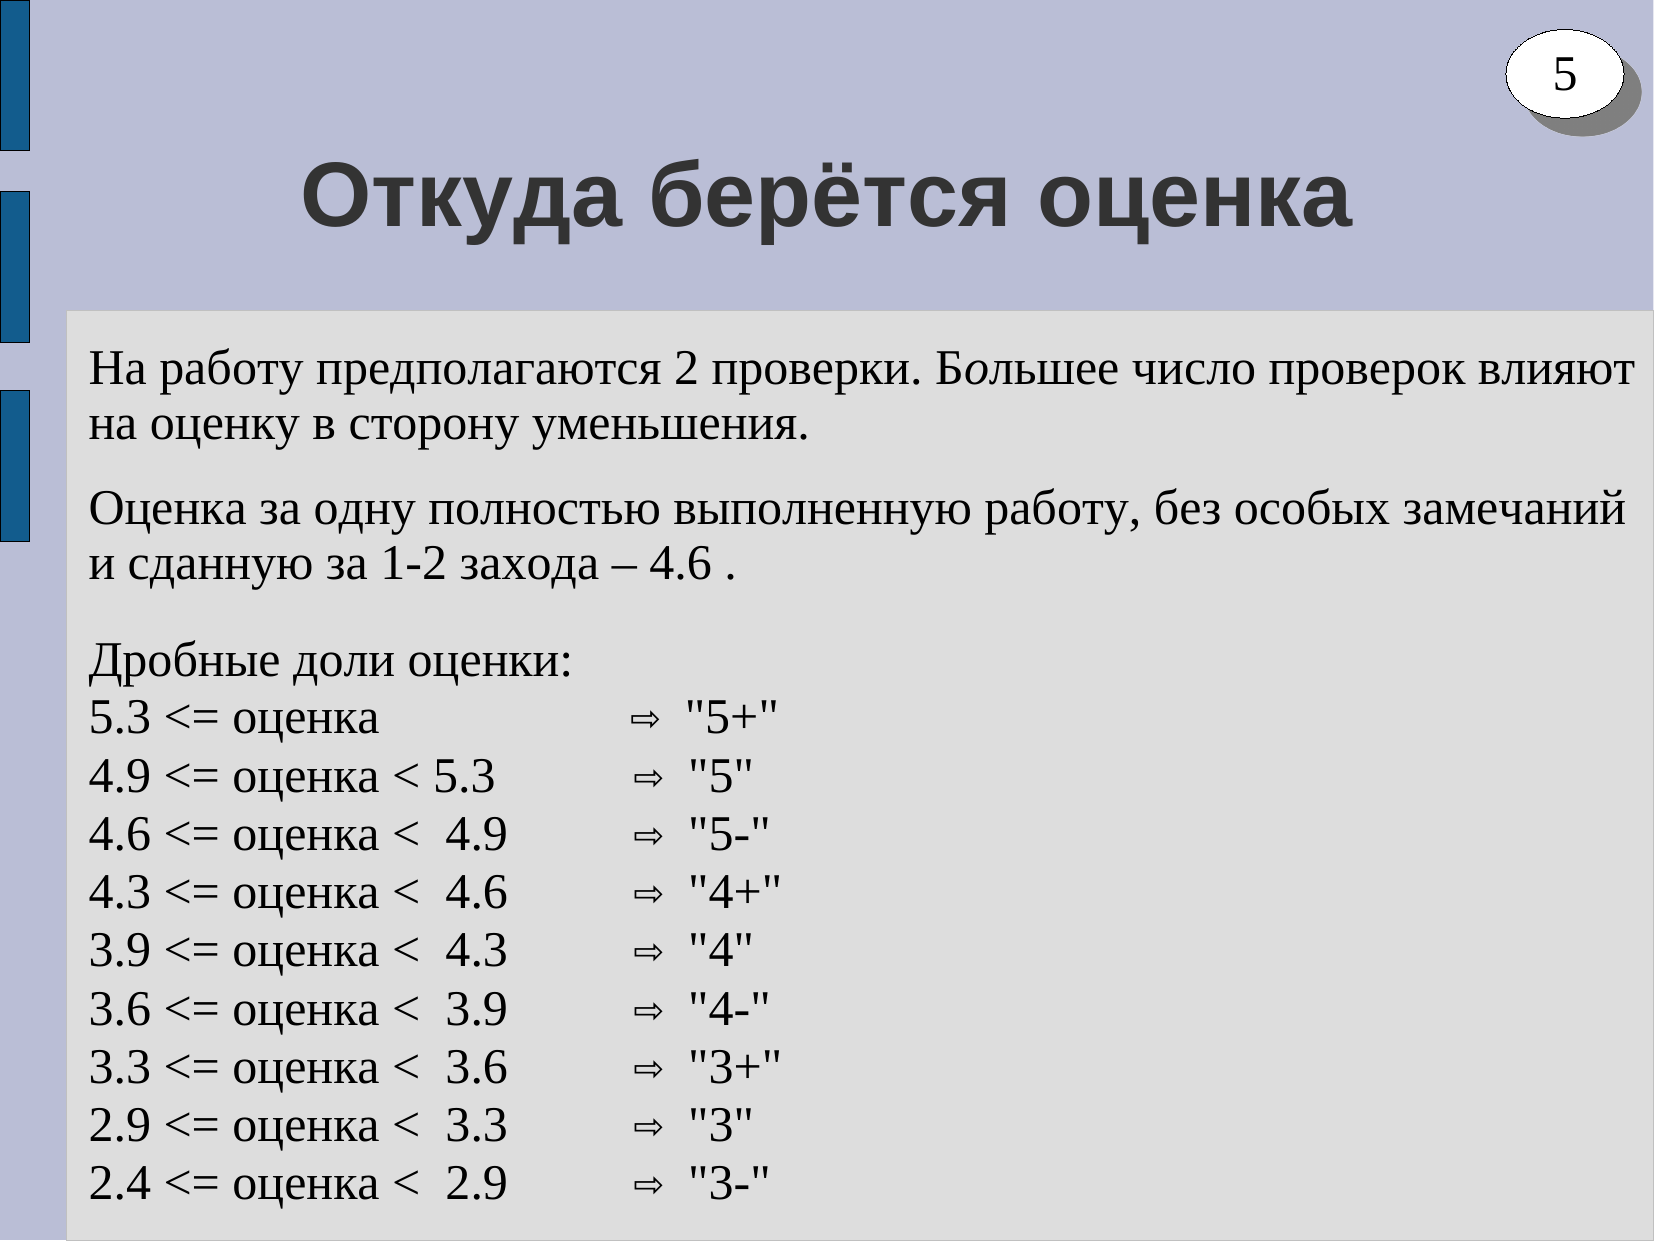

5
# Откуда берётся оценка
На работу предполагаются 2 проверки. Большее число проверок влияют
на оценку в сторону уменьшения.
Оценка за одну полностью выполненную работу, без особых замечаний
и сданную за 1-2 захода – 4.6 .
Дробные доли оценки:
5.3 <= оценка ⇨ "5+"
4.9 <= оценка < 5.3 ⇨ "5"
4.6 <= оценка < 4.9 ⇨ "5-"
4.3 <= оценка < 4.6 ⇨ "4+"
3.9 <= оценка < 4.3 ⇨ "4"
3.6 <= оценка < 3.9 ⇨ "4-"
3.3 <= оценка < 3.6 ⇨ "3+"
2.9 <= оценка < 3.3 ⇨ "3"
2.4 <= оценка < 2.9 ⇨ "3-"